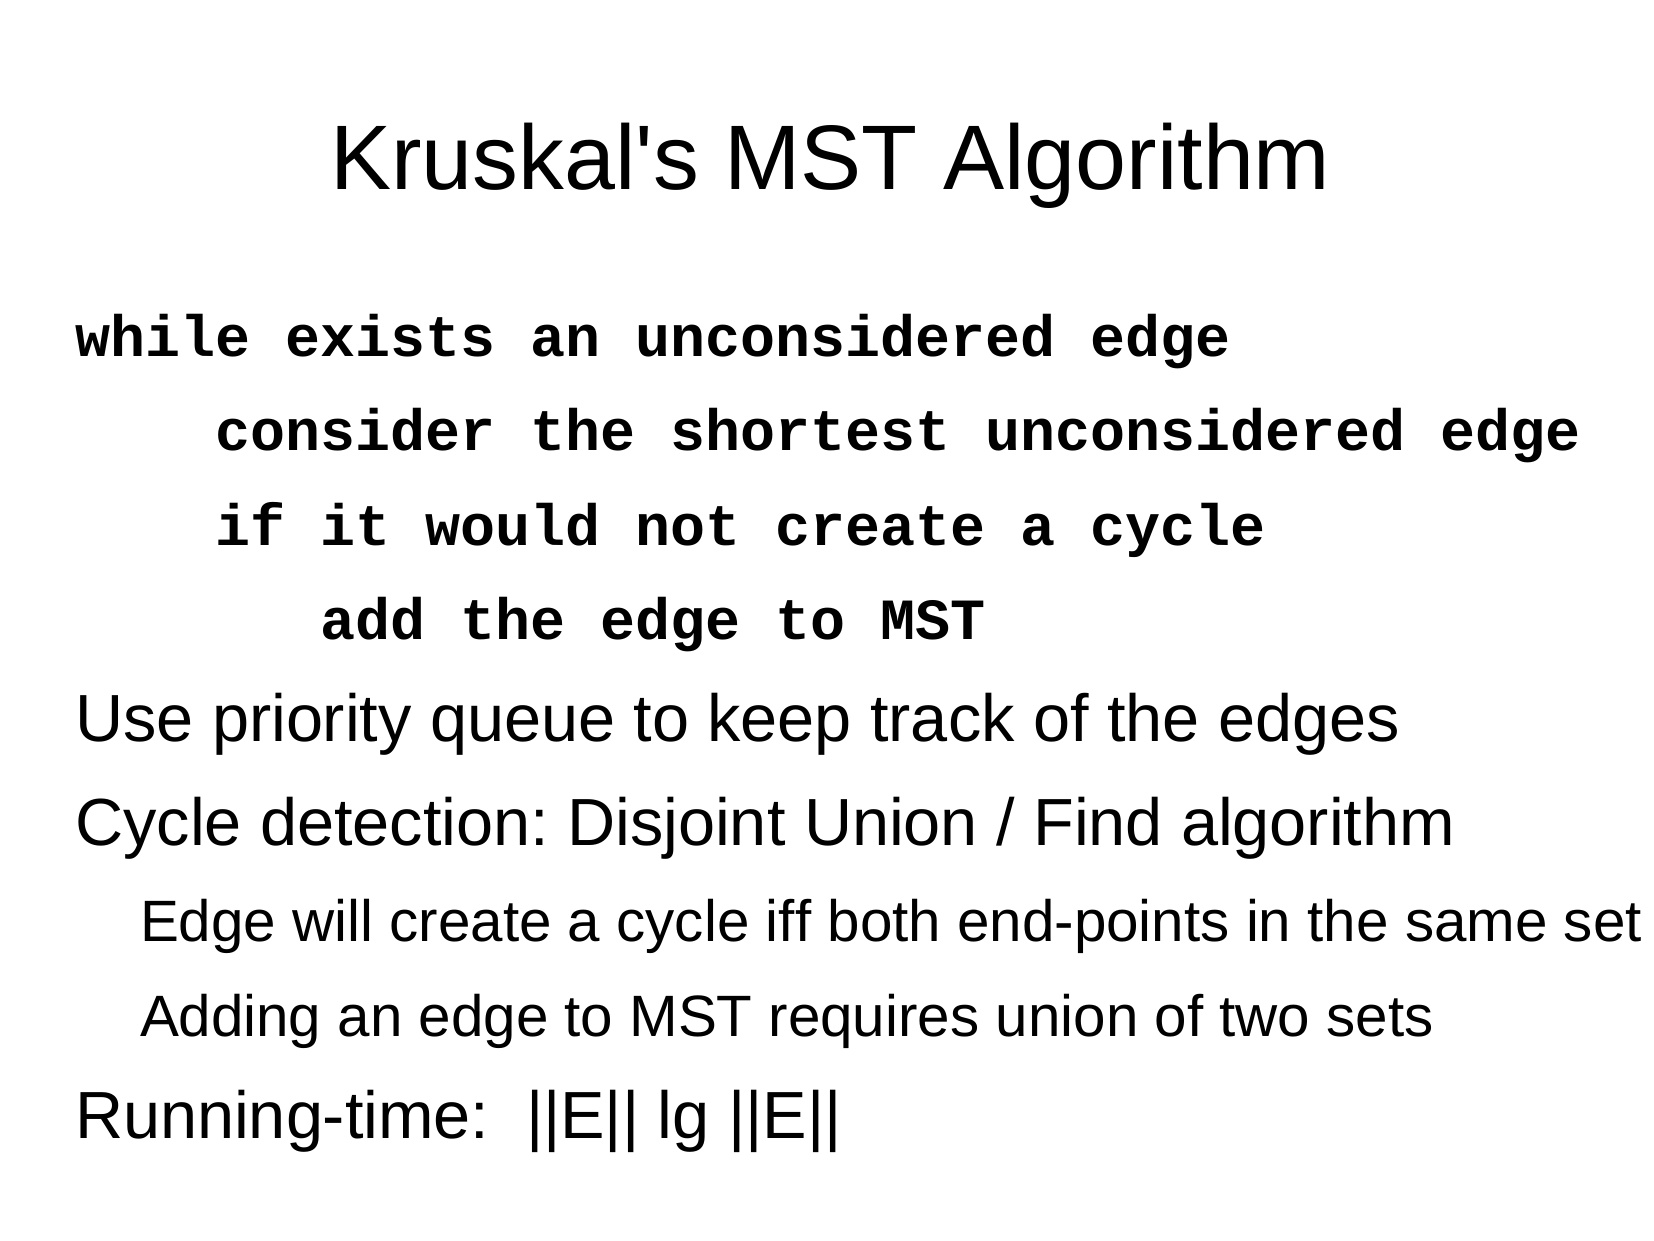

# Kruskal's MST Algorithm
while exists an unconsidered edge
 consider the shortest unconsidered edge
 if it would not create a cycle
 add the edge to MST
Use priority queue to keep track of the edges
Cycle detection: Disjoint Union / Find algorithm
 Edge will create a cycle iff both end-points in the same set
 Adding an edge to MST requires union of two sets
Running-time: ||E|| lg ||E||